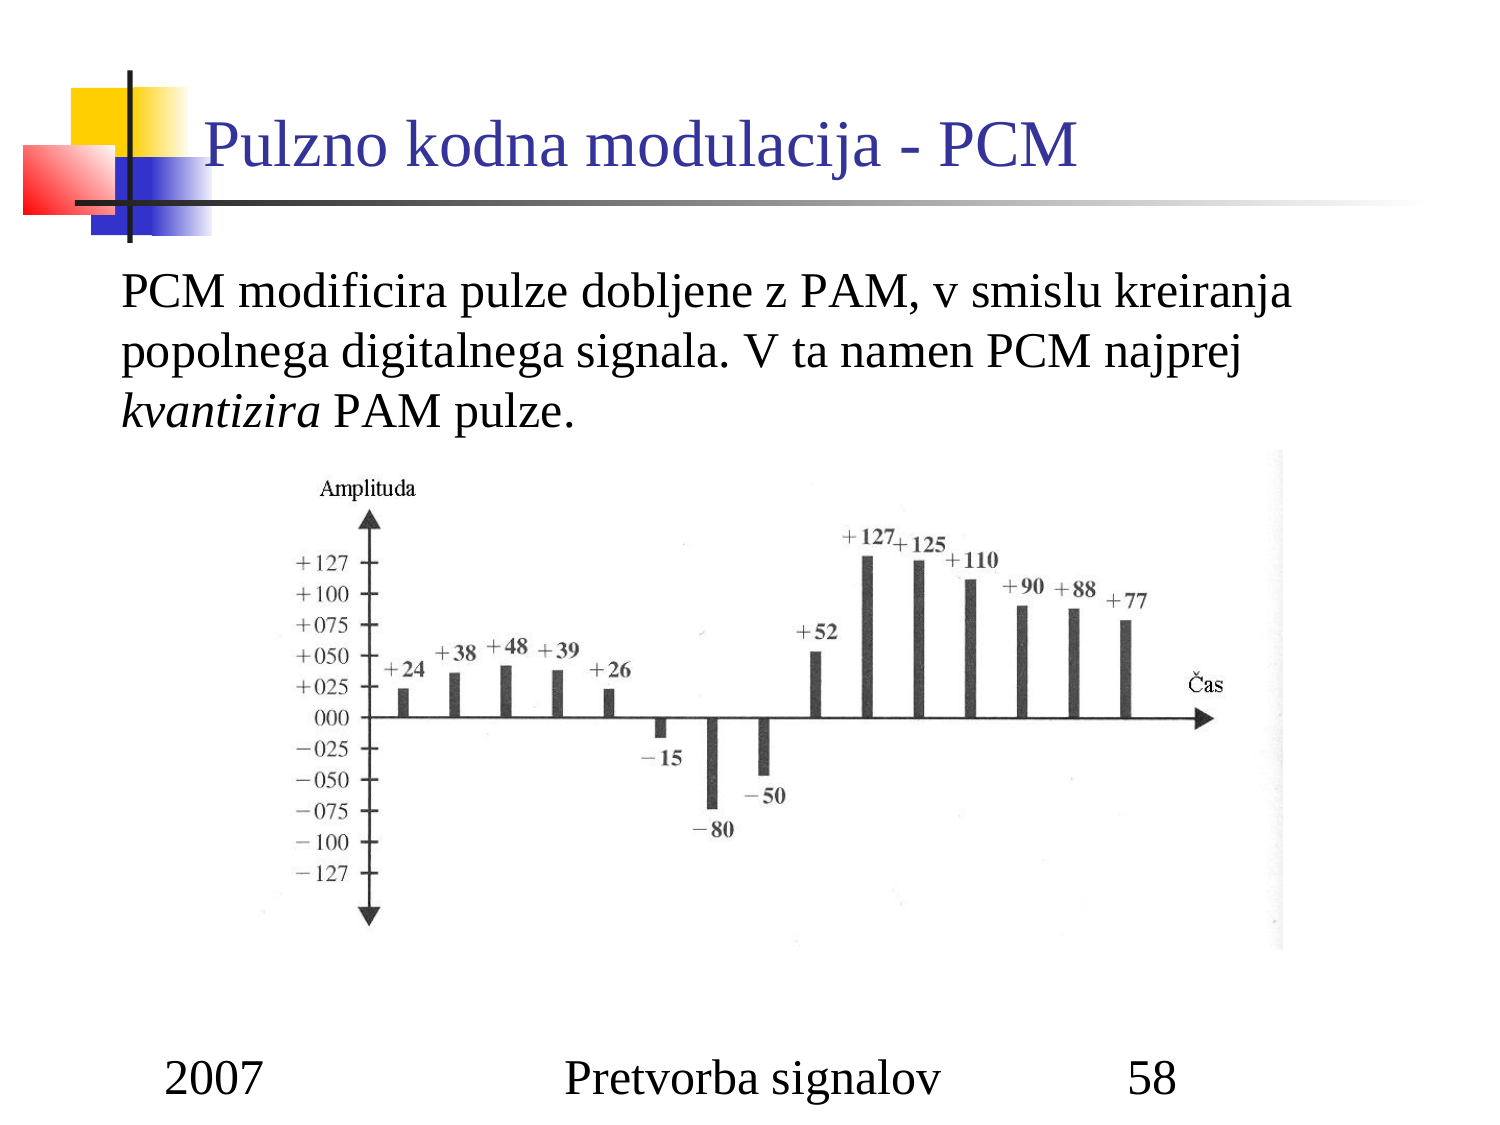

# Pulzno kodna modulacija - PCM
	PCM modificira pulze dobljene z PAM, v smislu kreiranja popolnega digitalnega signala. V ta namen PCM najprej kvantizira PAM pulze.
2007
Pretvorba signalov
58